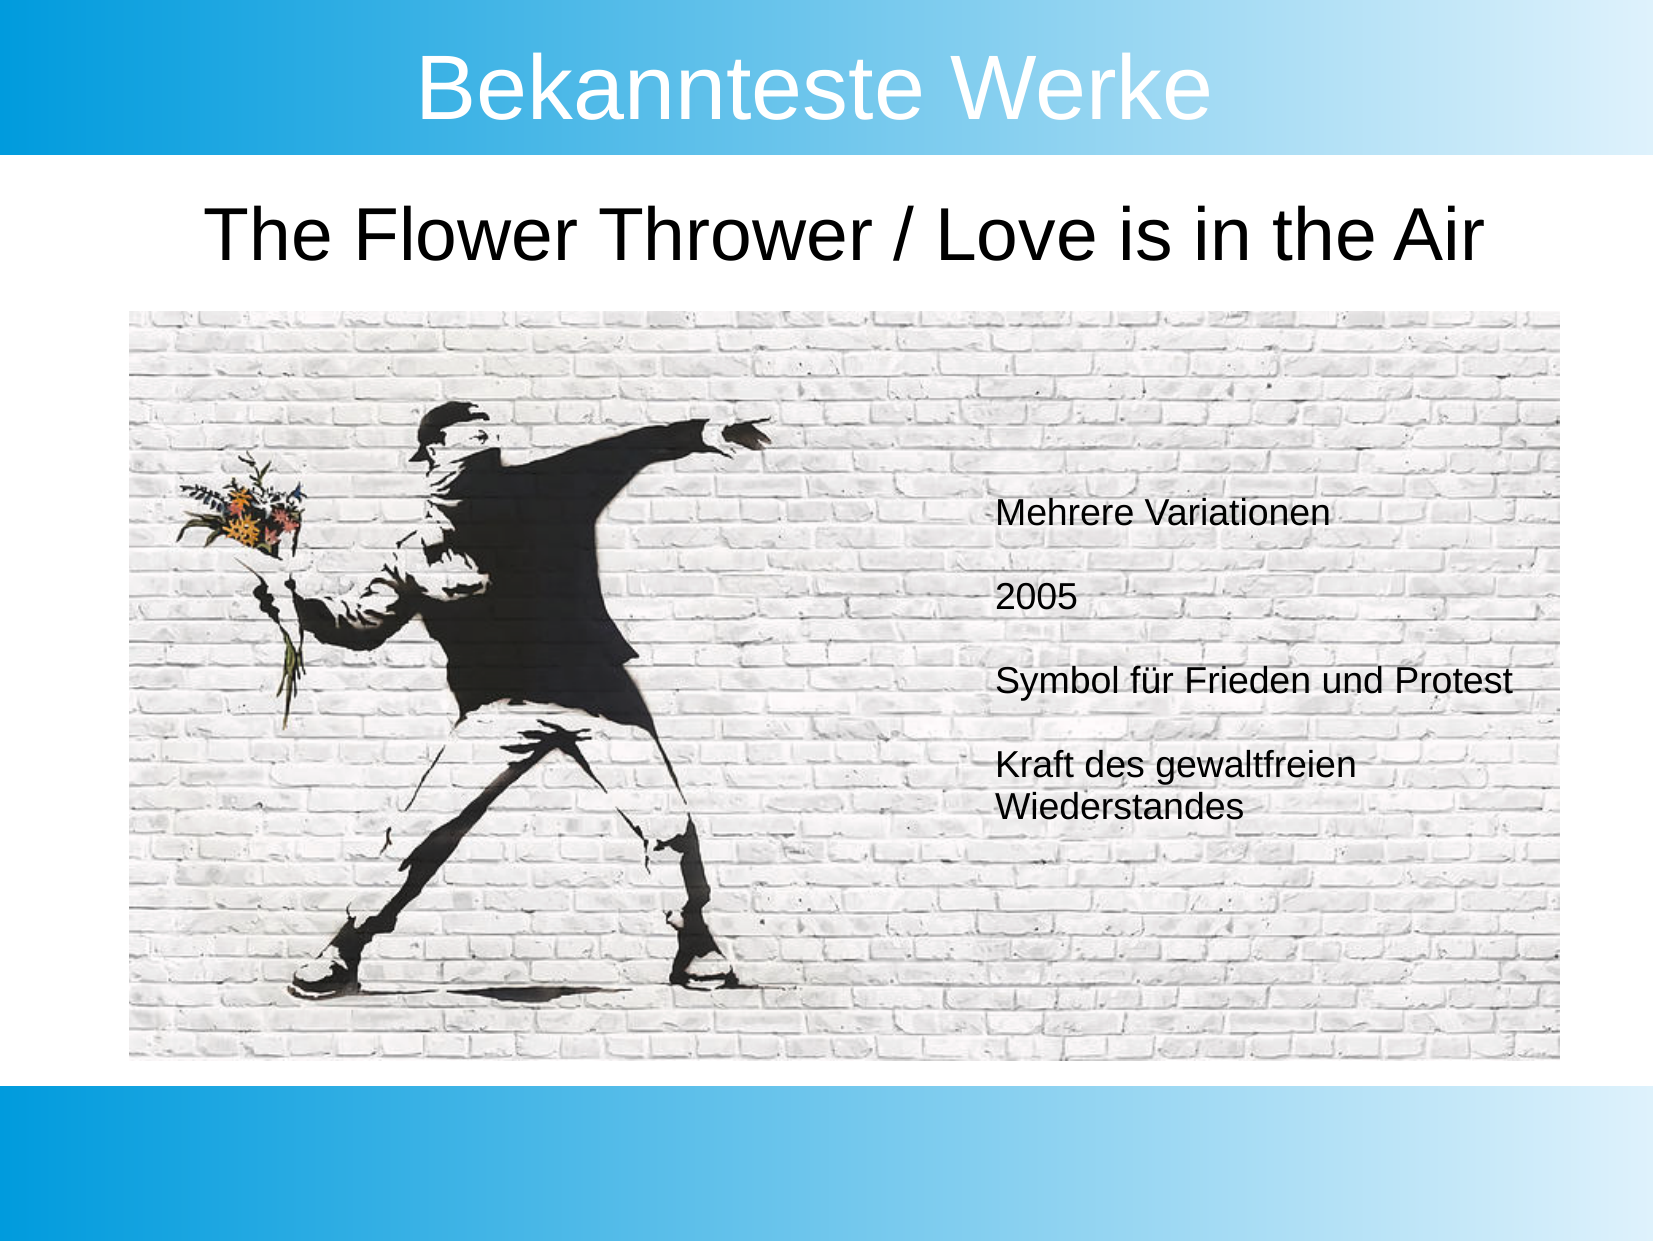

# Bekannteste Werke
The Flower Thrower / Love is in the Air
Mehrere Variationen
2005
Symbol für Frieden und Protest
Kraft des gewaltfreien Wiederstandes